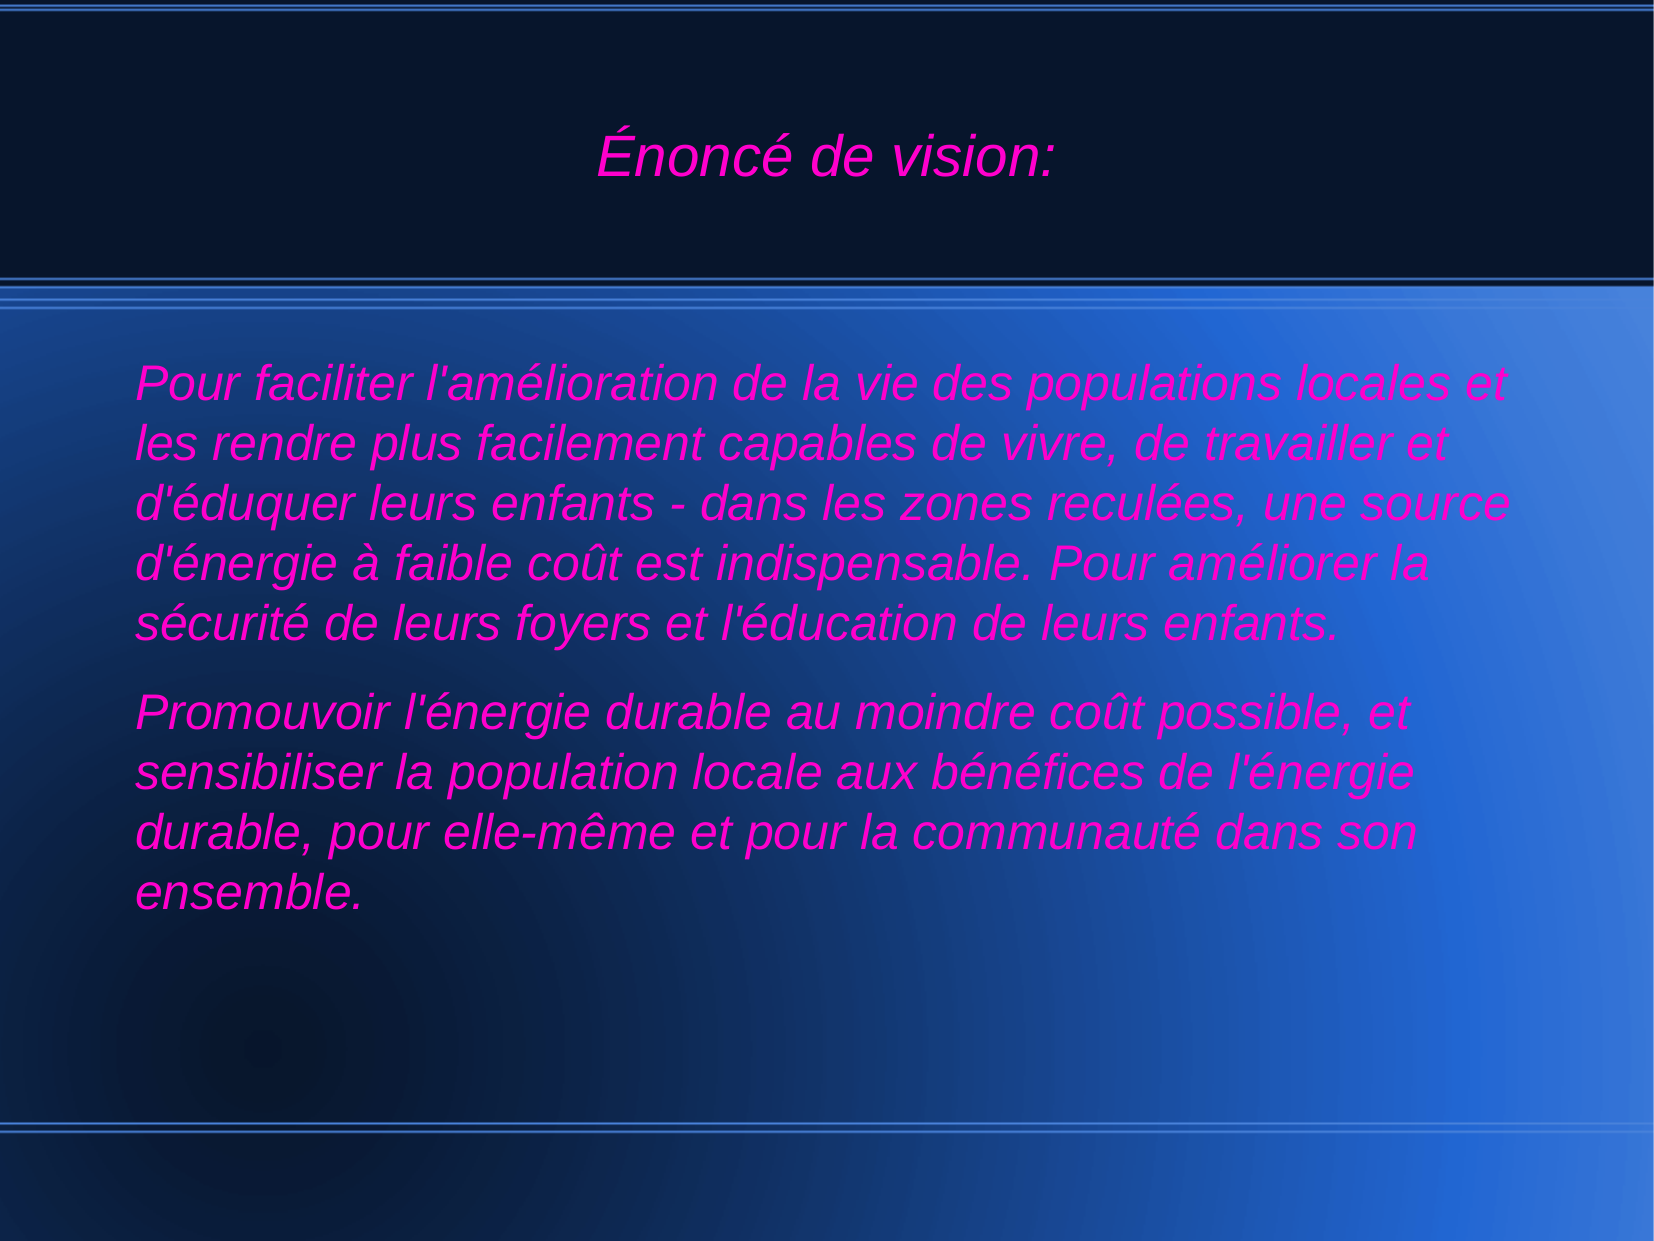

# Énoncé de vision:
Pour faciliter l'amélioration de la vie des populations locales et les rendre plus facilement capables de vivre, de travailler et d'éduquer leurs enfants - dans les zones reculées, une source d'énergie à faible coût est indispensable. Pour améliorer la sécurité de leurs foyers et l'éducation de leurs enfants.
Promouvoir l'énergie durable au moindre coût possible, et sensibiliser la population locale aux bénéfices de l'énergie durable, pour elle-même et pour la communauté dans son ensemble.